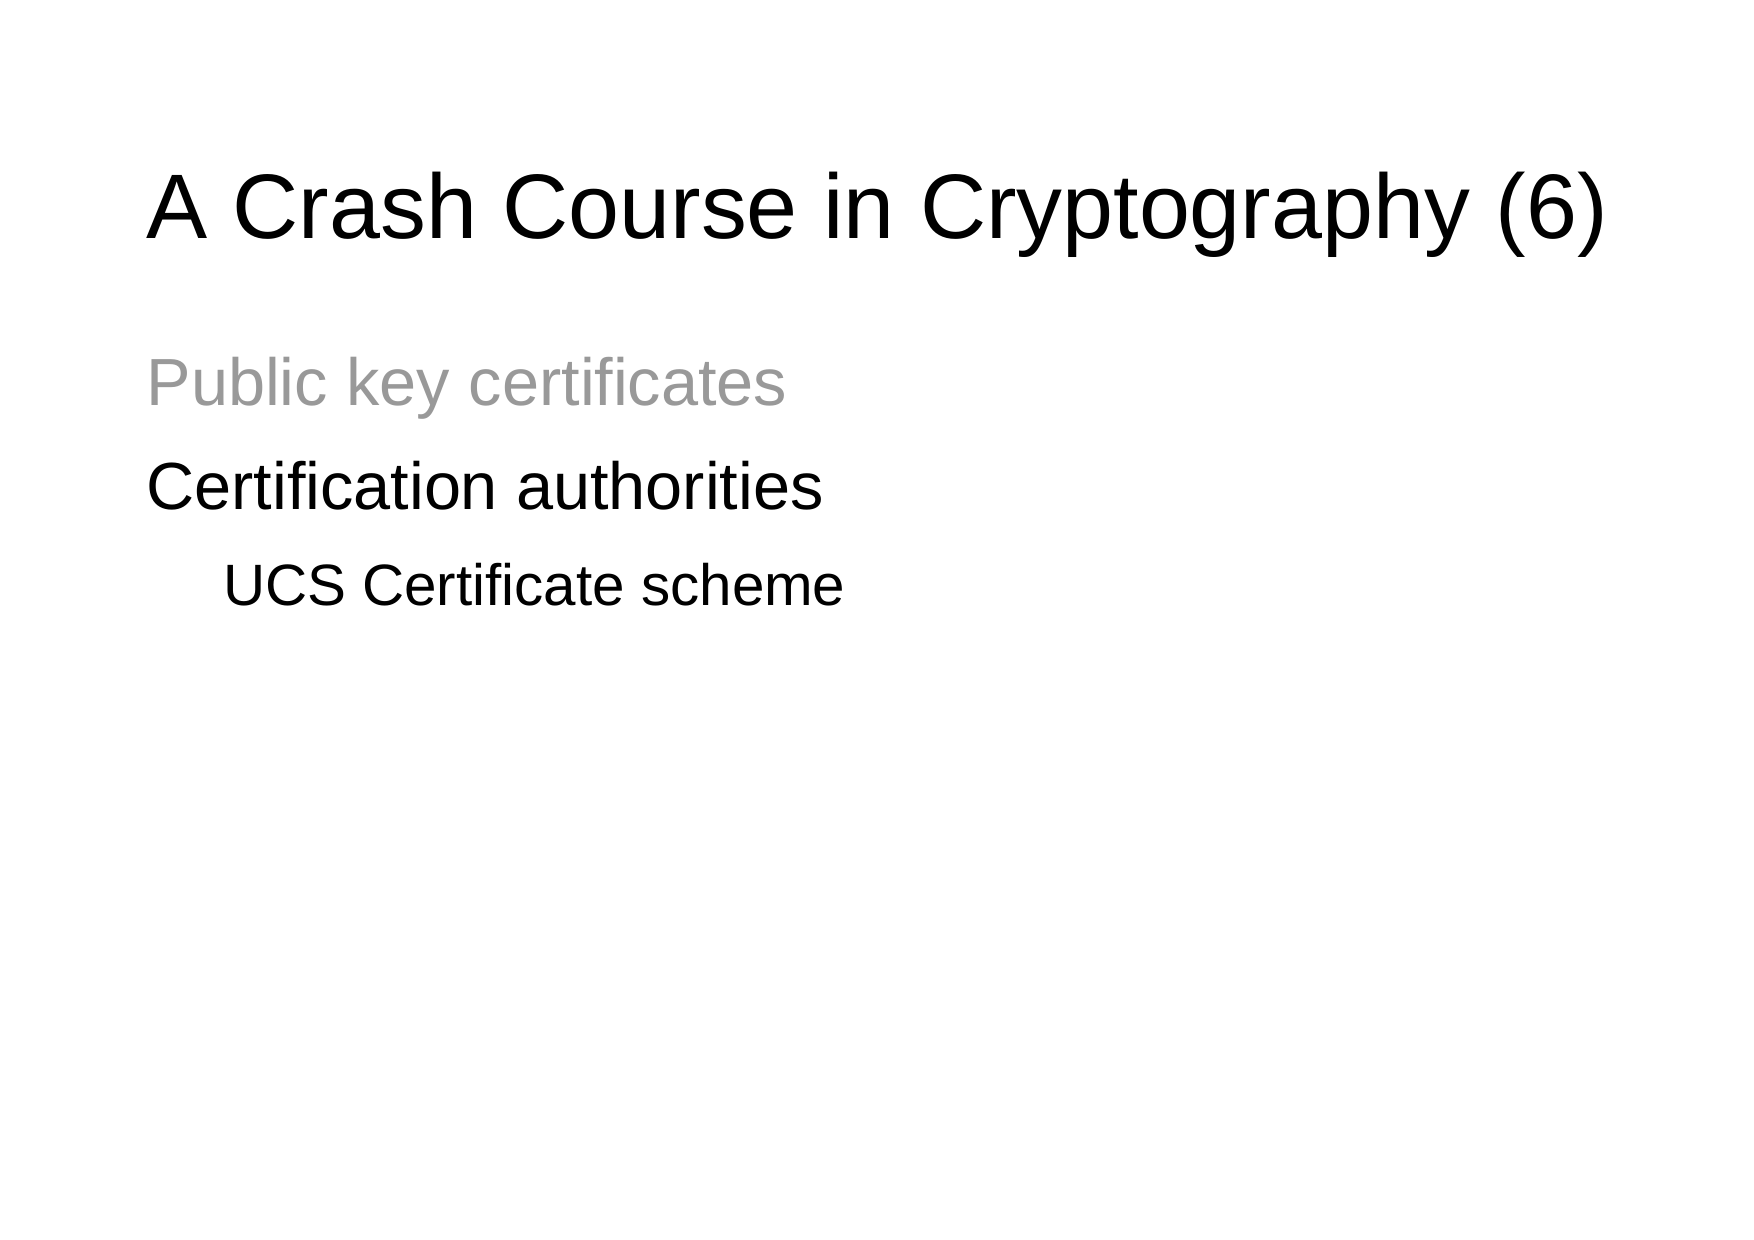

# A Crash Course in Cryptography (6)
Public key certificates
Certification authorities
UCS Certificate scheme